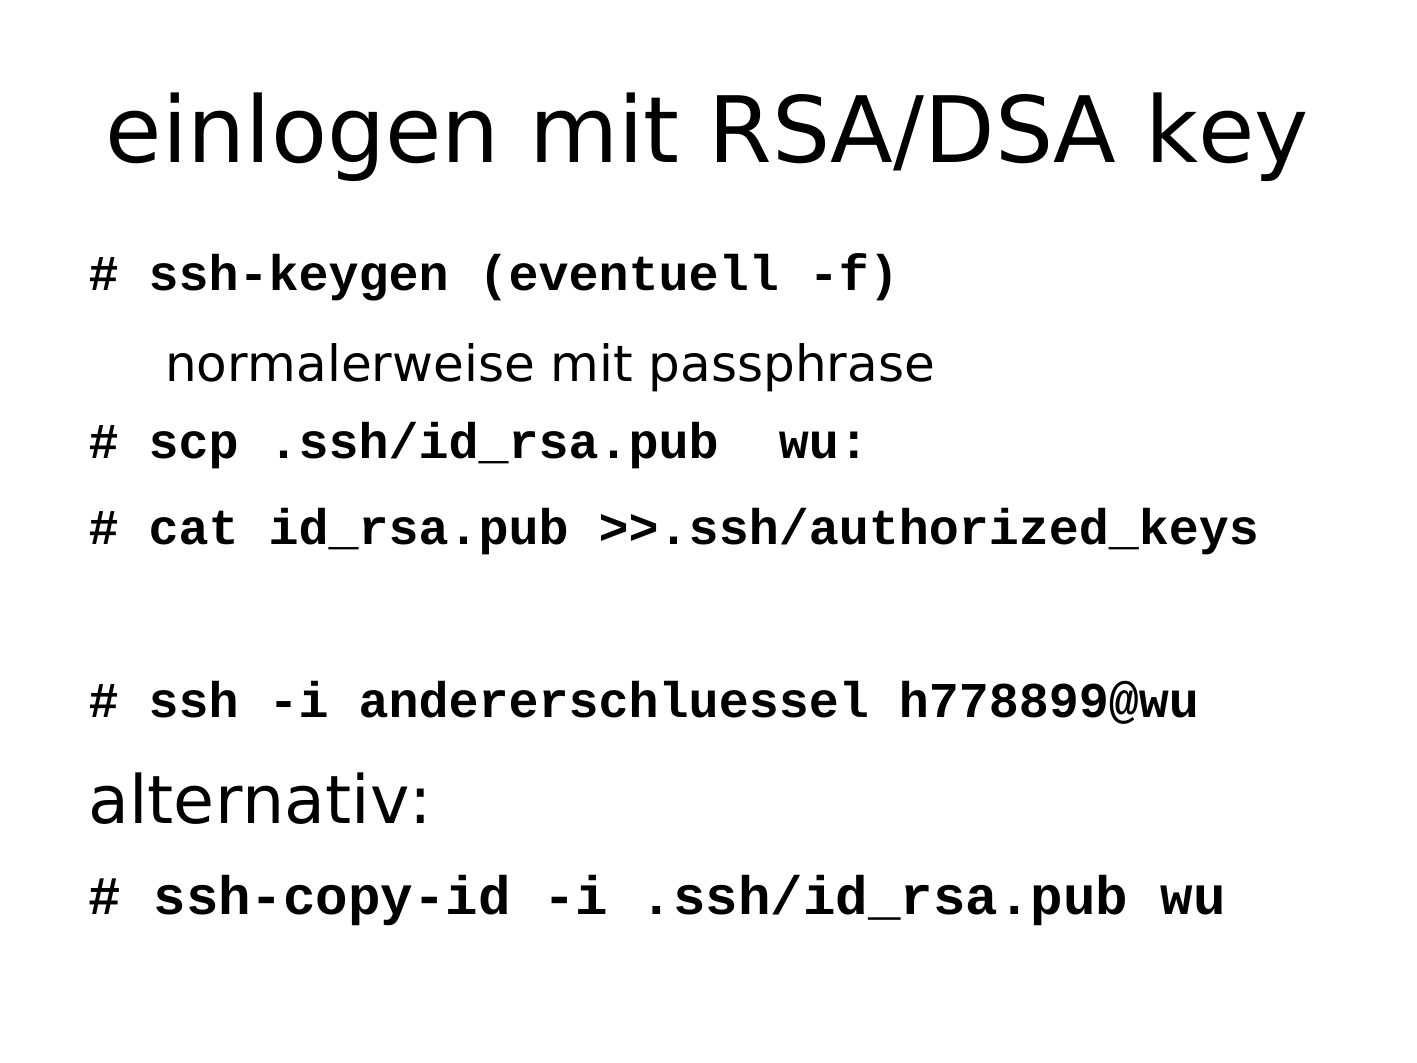

# einlogen mit RSA/DSA key
# ssh-keygen (eventuell -f)
normalerweise mit passphrase
# scp .ssh/id_rsa.pub wu:
# cat id_rsa.pub >>.ssh/authorized_keys
# ssh -i andererschluessel h778899@wu
alternativ:
# ssh-copy-id -i .ssh/id_rsa.pub wu